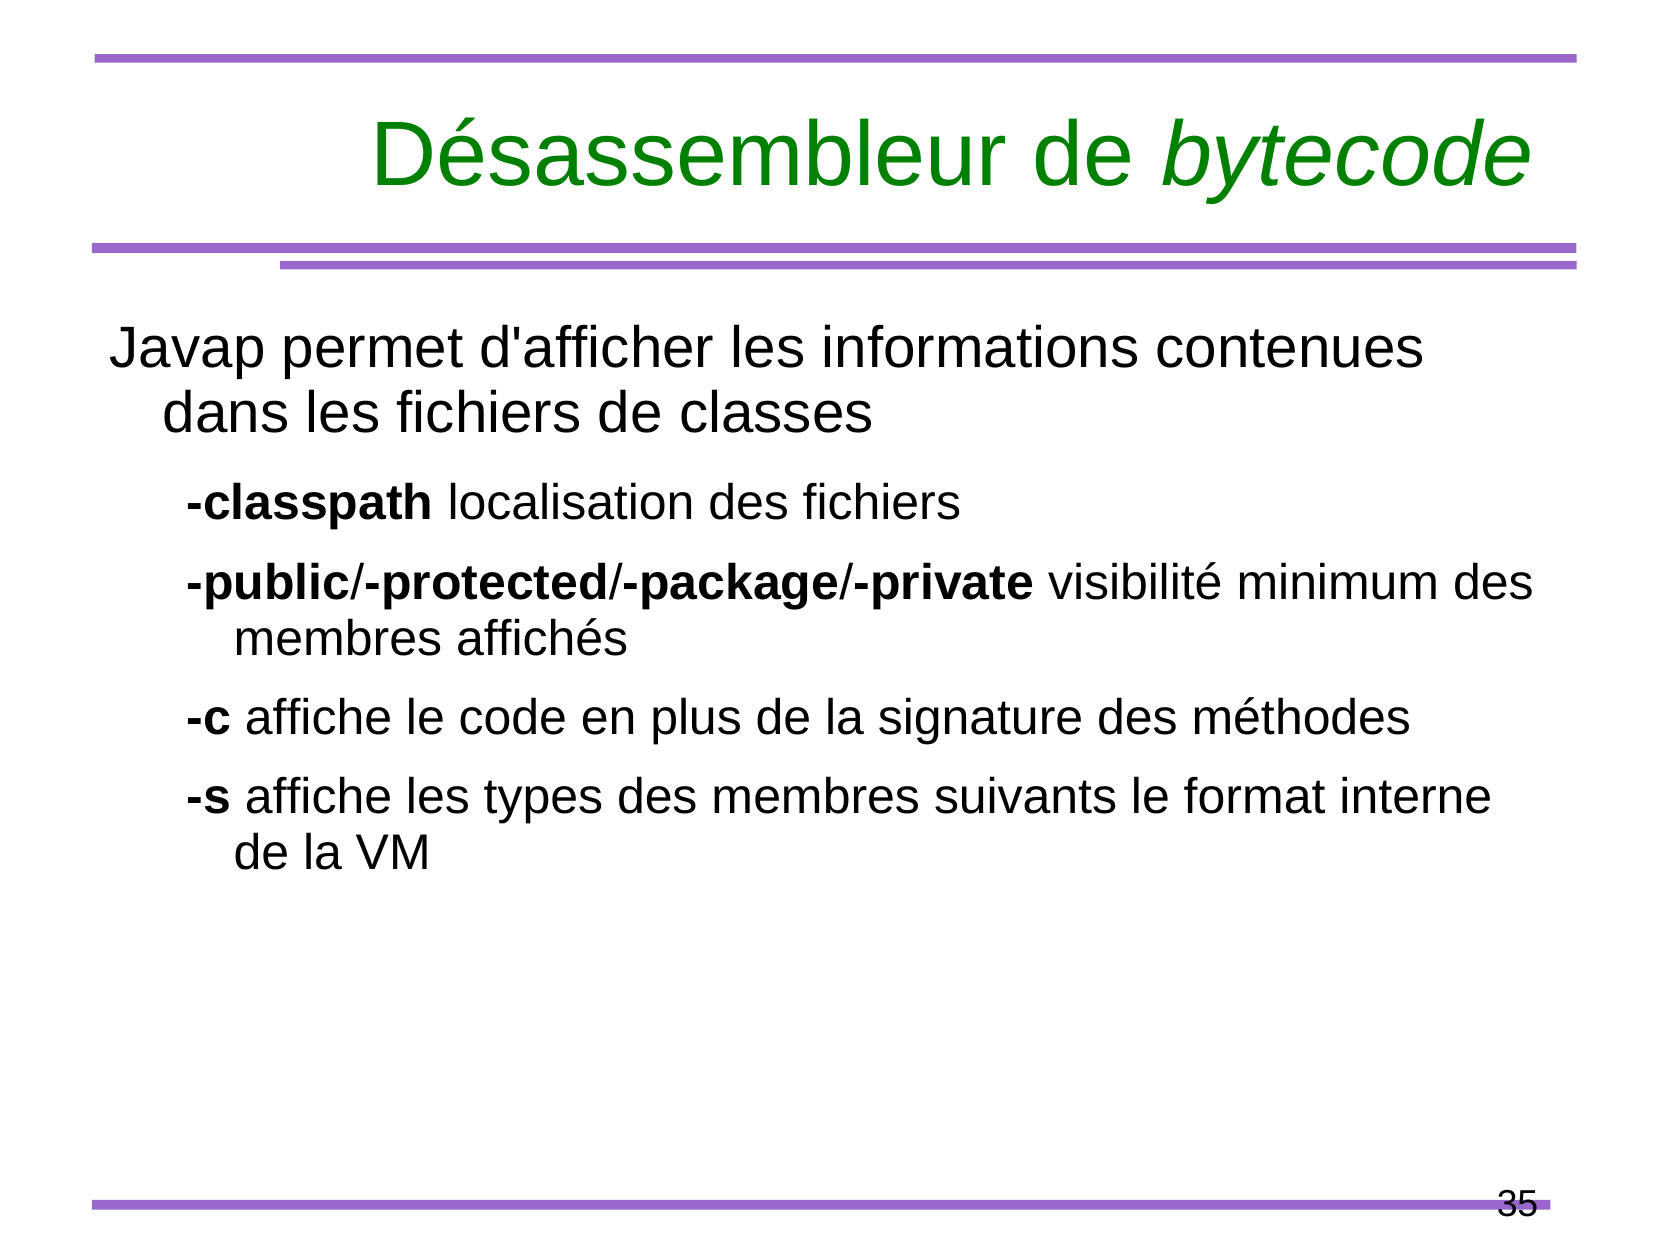

# Désassembleur de bytecode
Javap permet d'afficher les informations contenues dans les fichiers de classes
-classpath localisation des fichiers
-public/-protected/-package/-private visibilité minimum des membres affichés
-c affiche le code en plus de la signature des méthodes
-s affiche les types des membres suivants le format interne de la VM